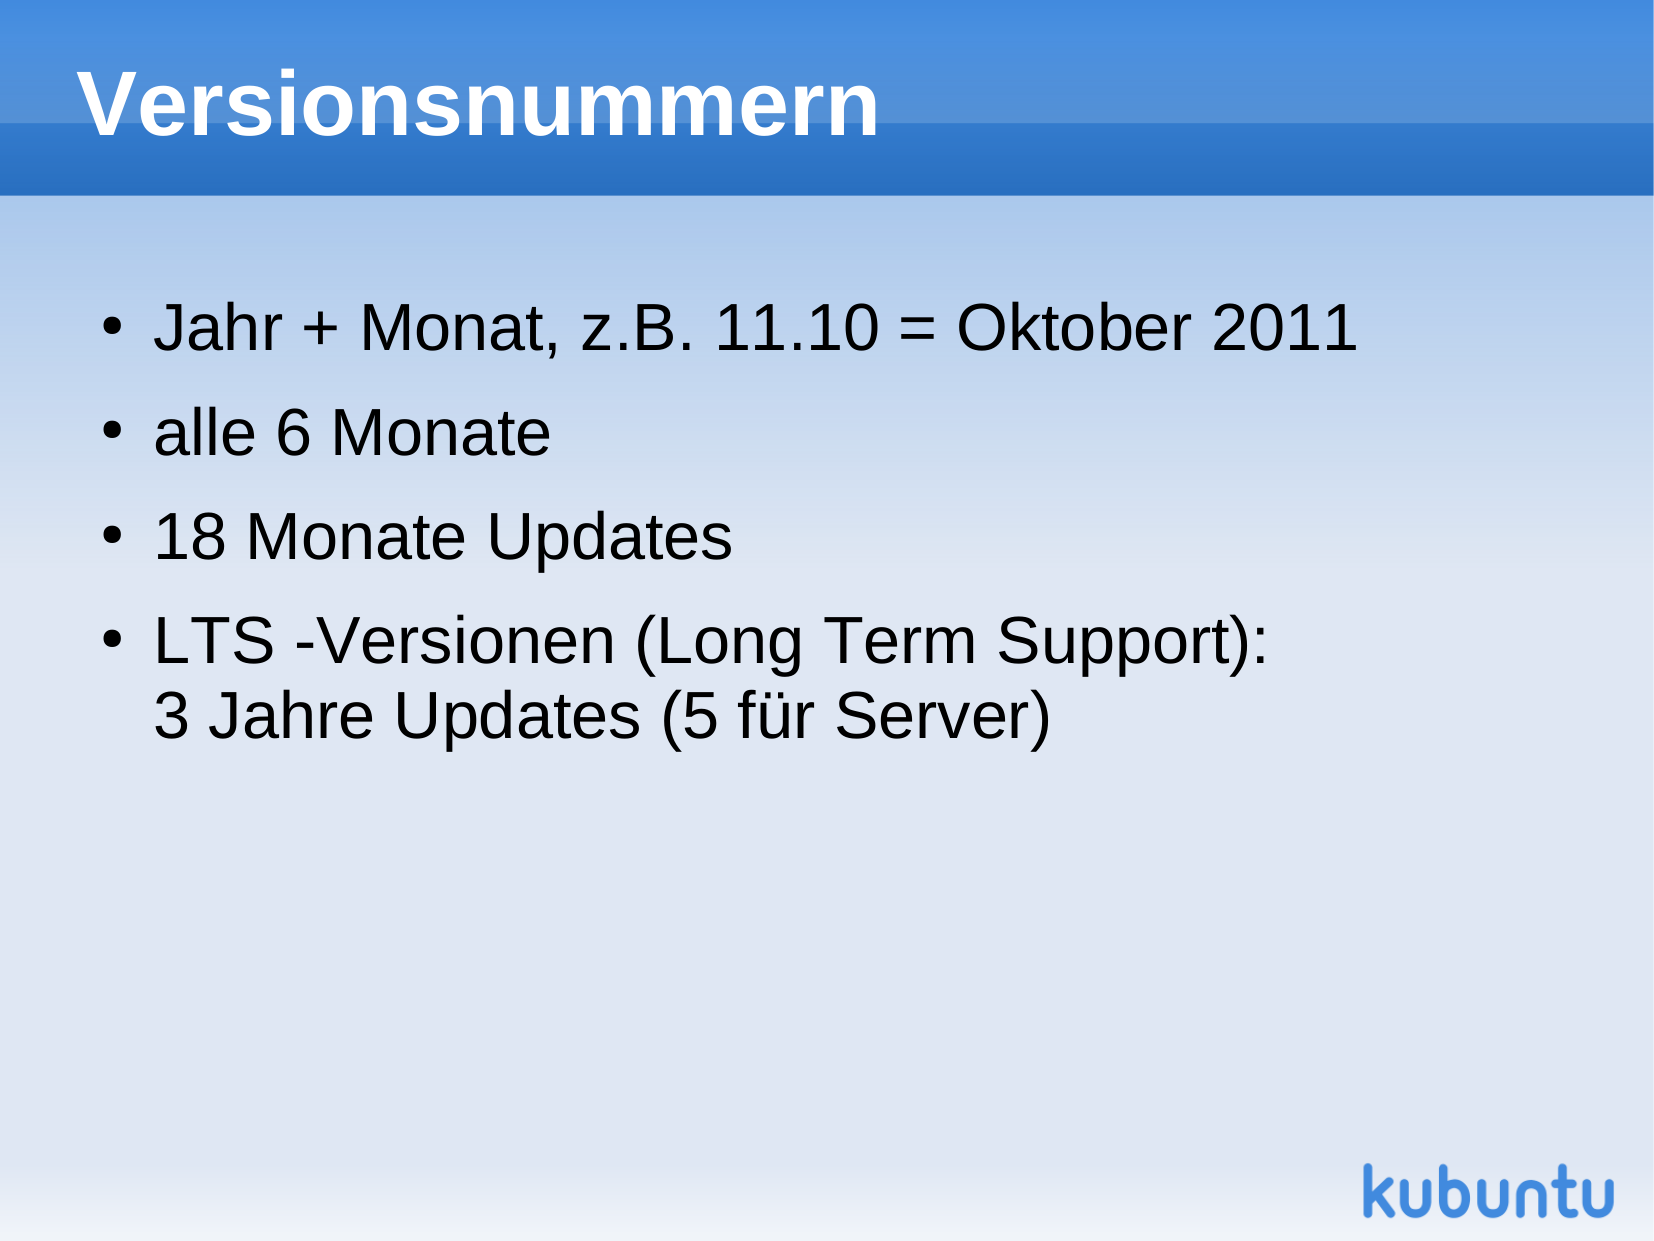

# Versionsnummern
Jahr + Monat, z.B. 11.10 = Oktober 2011
alle 6 Monate
18 Monate Updates
LTS -Versionen (Long Term Support):
3 Jahre Updates (5 für Server)